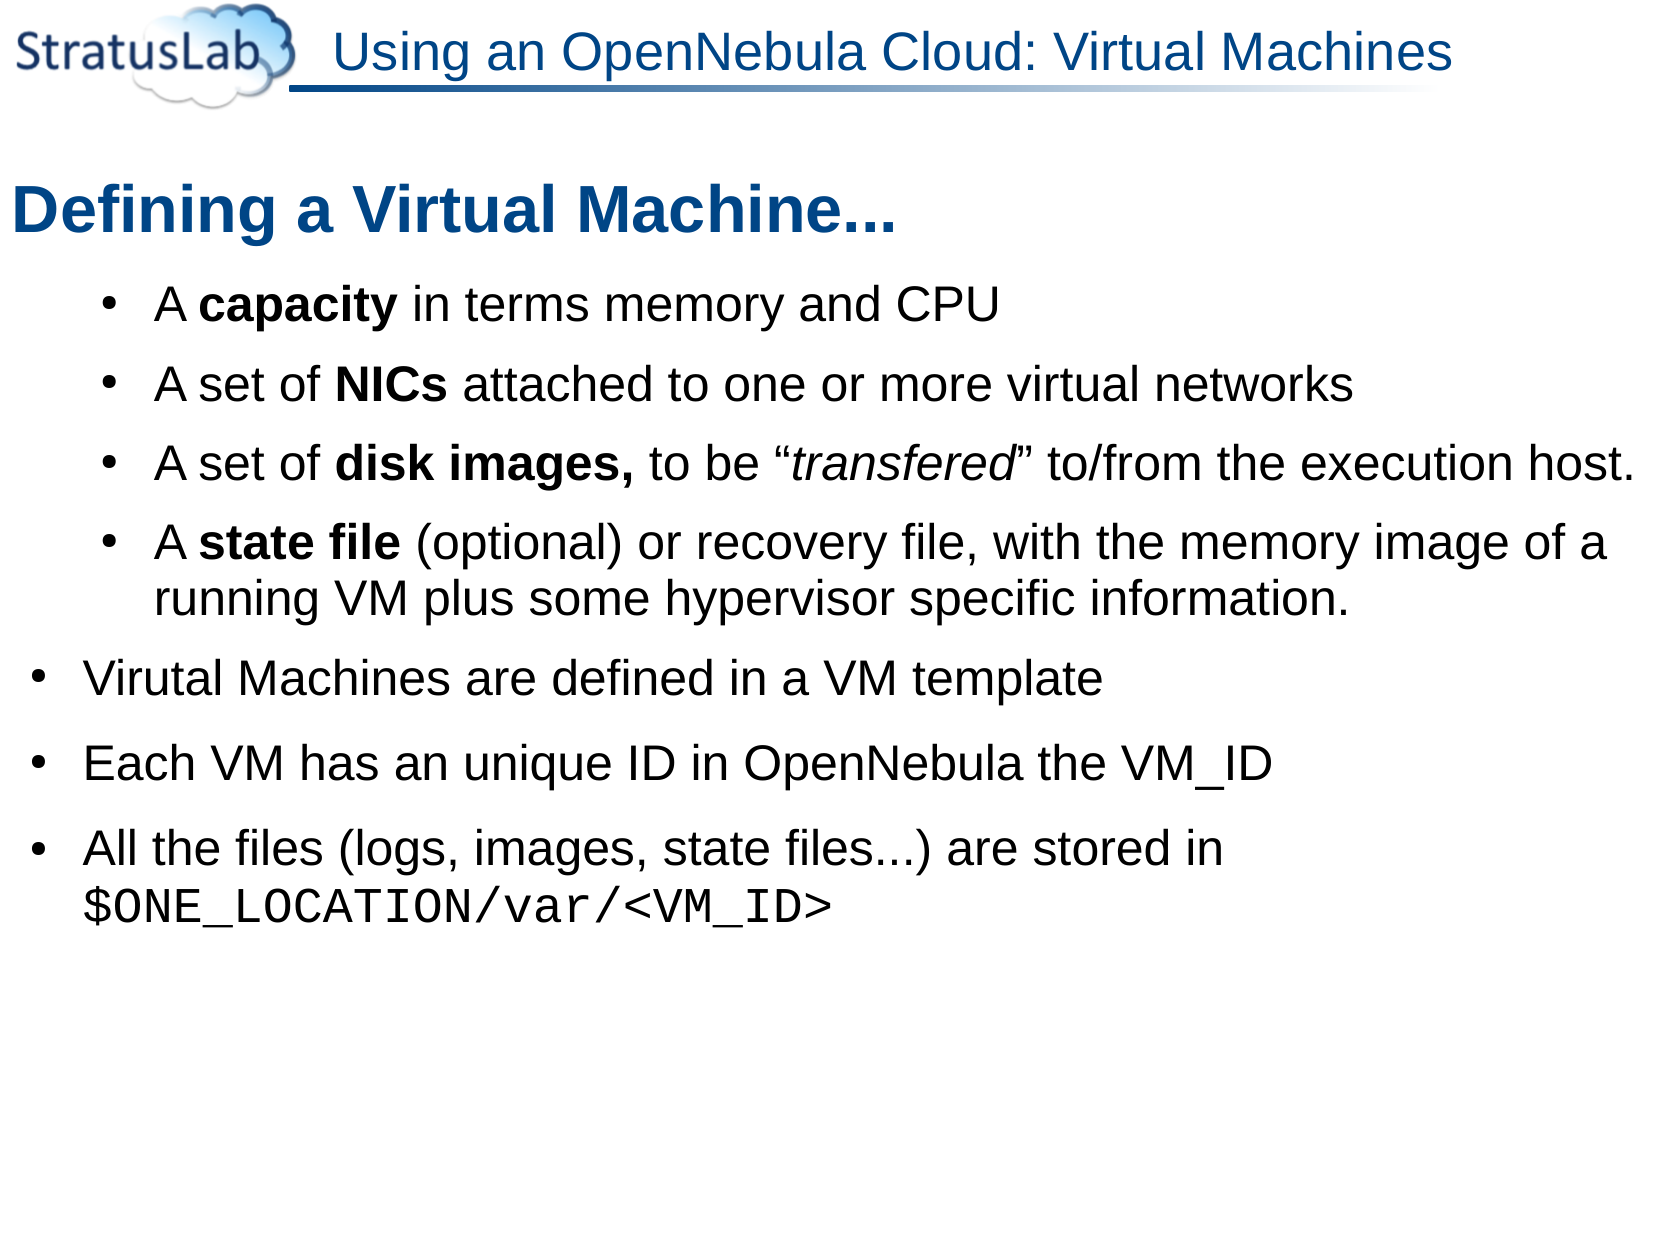

Using an OpenNebula Cloud: Virtual Machines
# Defining a Virtual Machine...
A capacity in terms memory and CPU
A set of NICs attached to one or more virtual networks
A set of disk images, to be “transfered” to/from the execution host.
A state file (optional) or recovery file, with the memory image of a running VM plus some hypervisor specific information.
Virutal Machines are defined in a VM template
Each VM has an unique ID in OpenNebula the VM_ID
All the files (logs, images, state files...) are stored in $ONE_LOCATION/var/<VM_ID>